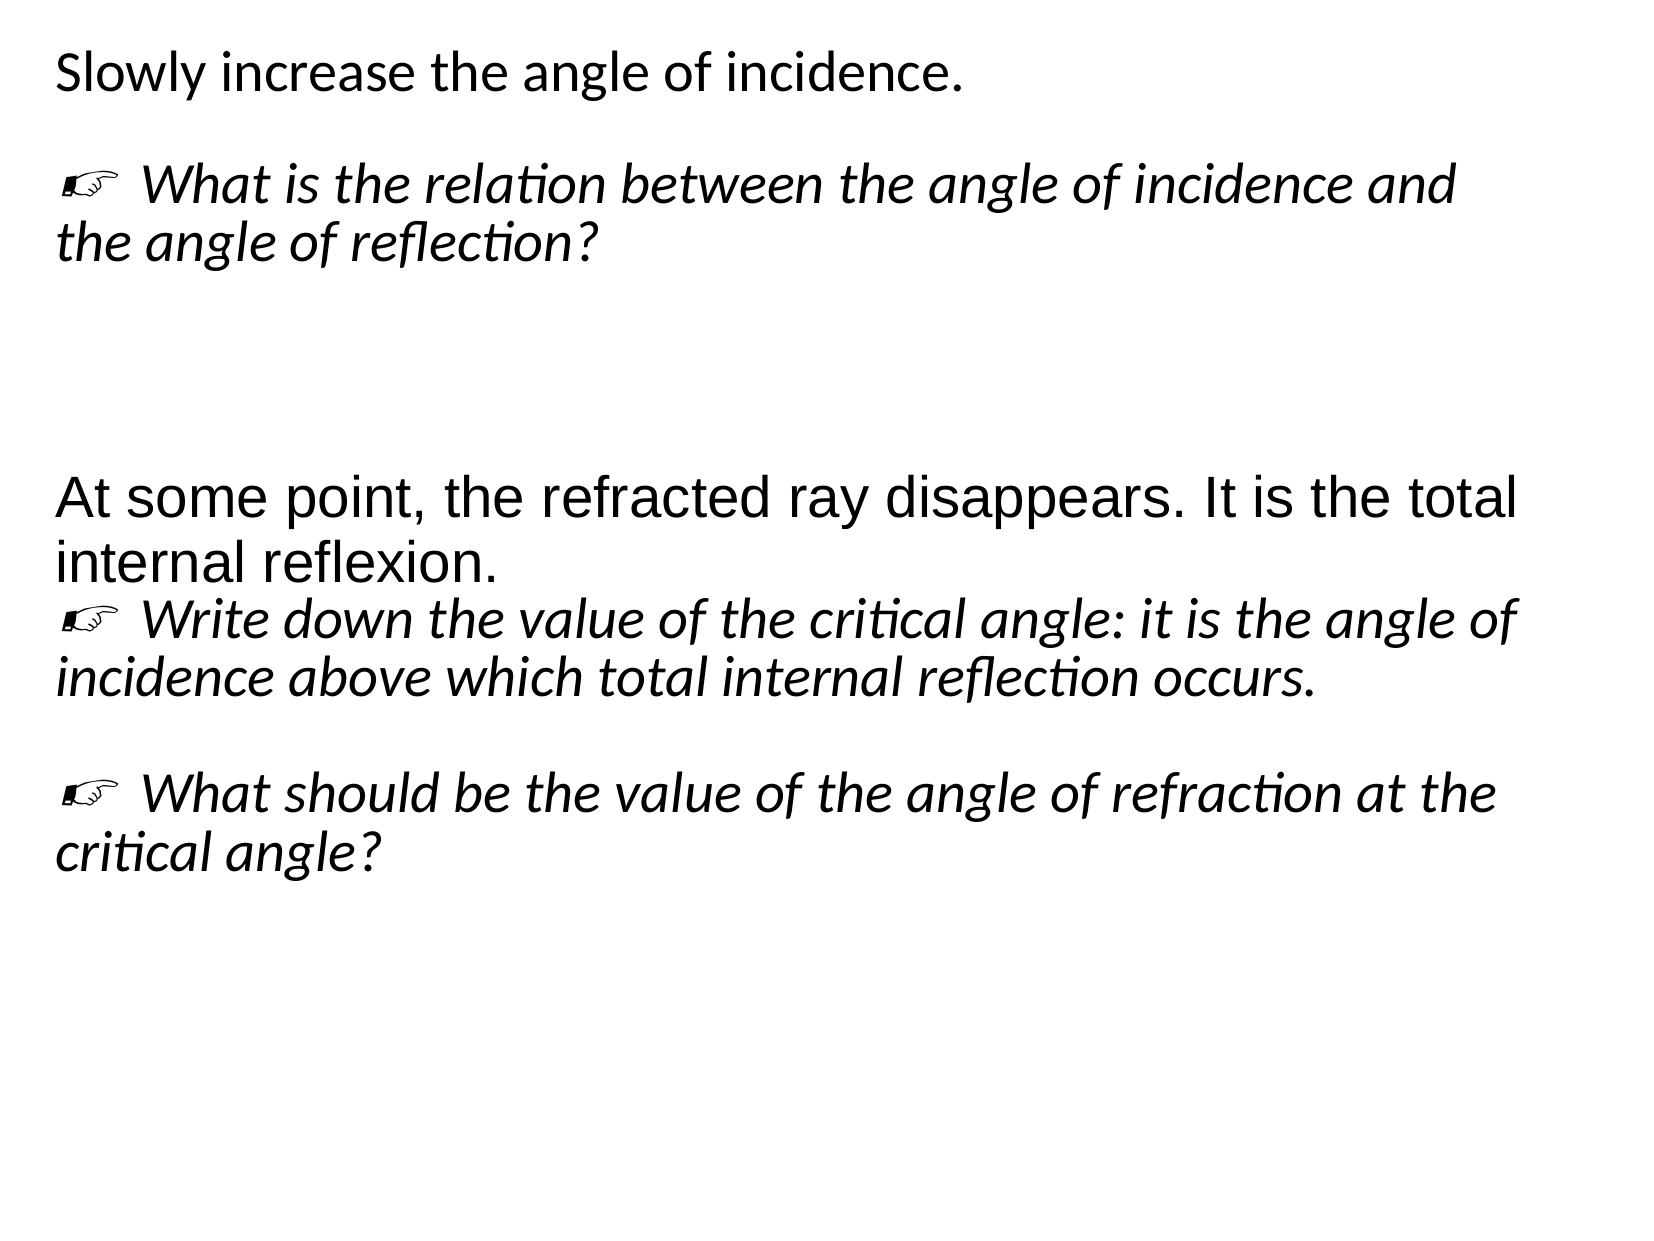

Slowly increase the angle of incidence.
 What is the relation between the angle of incidence and the angle of reflection?
At some point, the refracted ray disappears. It is the total internal reflexion.
 Write down the value of the critical angle: it is the angle of incidence above which total internal reflection occurs.
 What should be the value of the angle of refraction at the critical angle?